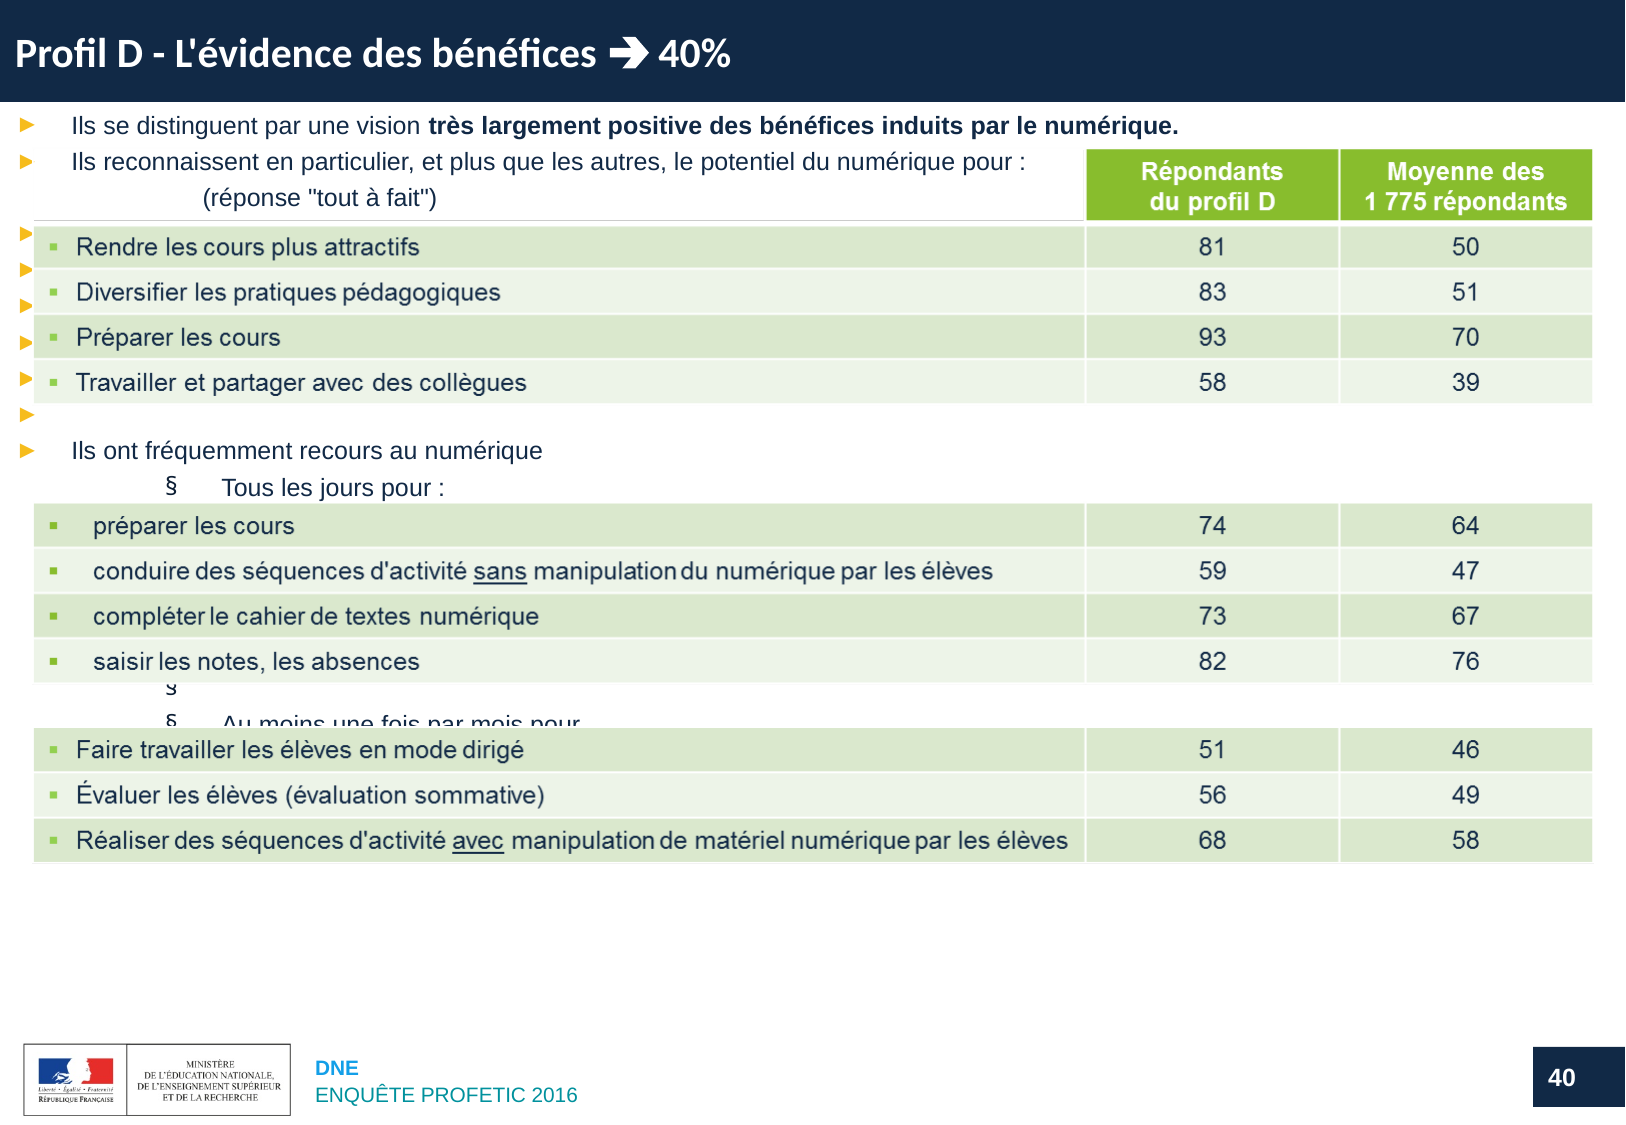

Profil D - L'évidence des bénéfices  40%
# Ils se distinguent par une vision très largement positive des bénéfices induits par le numérique.
Ils reconnaissent en particulier, et plus que les autres, le potentiel du numérique pour :
	(réponse "tout à fait")
Ils ont fréquemment recours au numérique
Tous les jours pour :
Au moins une fois par mois pour